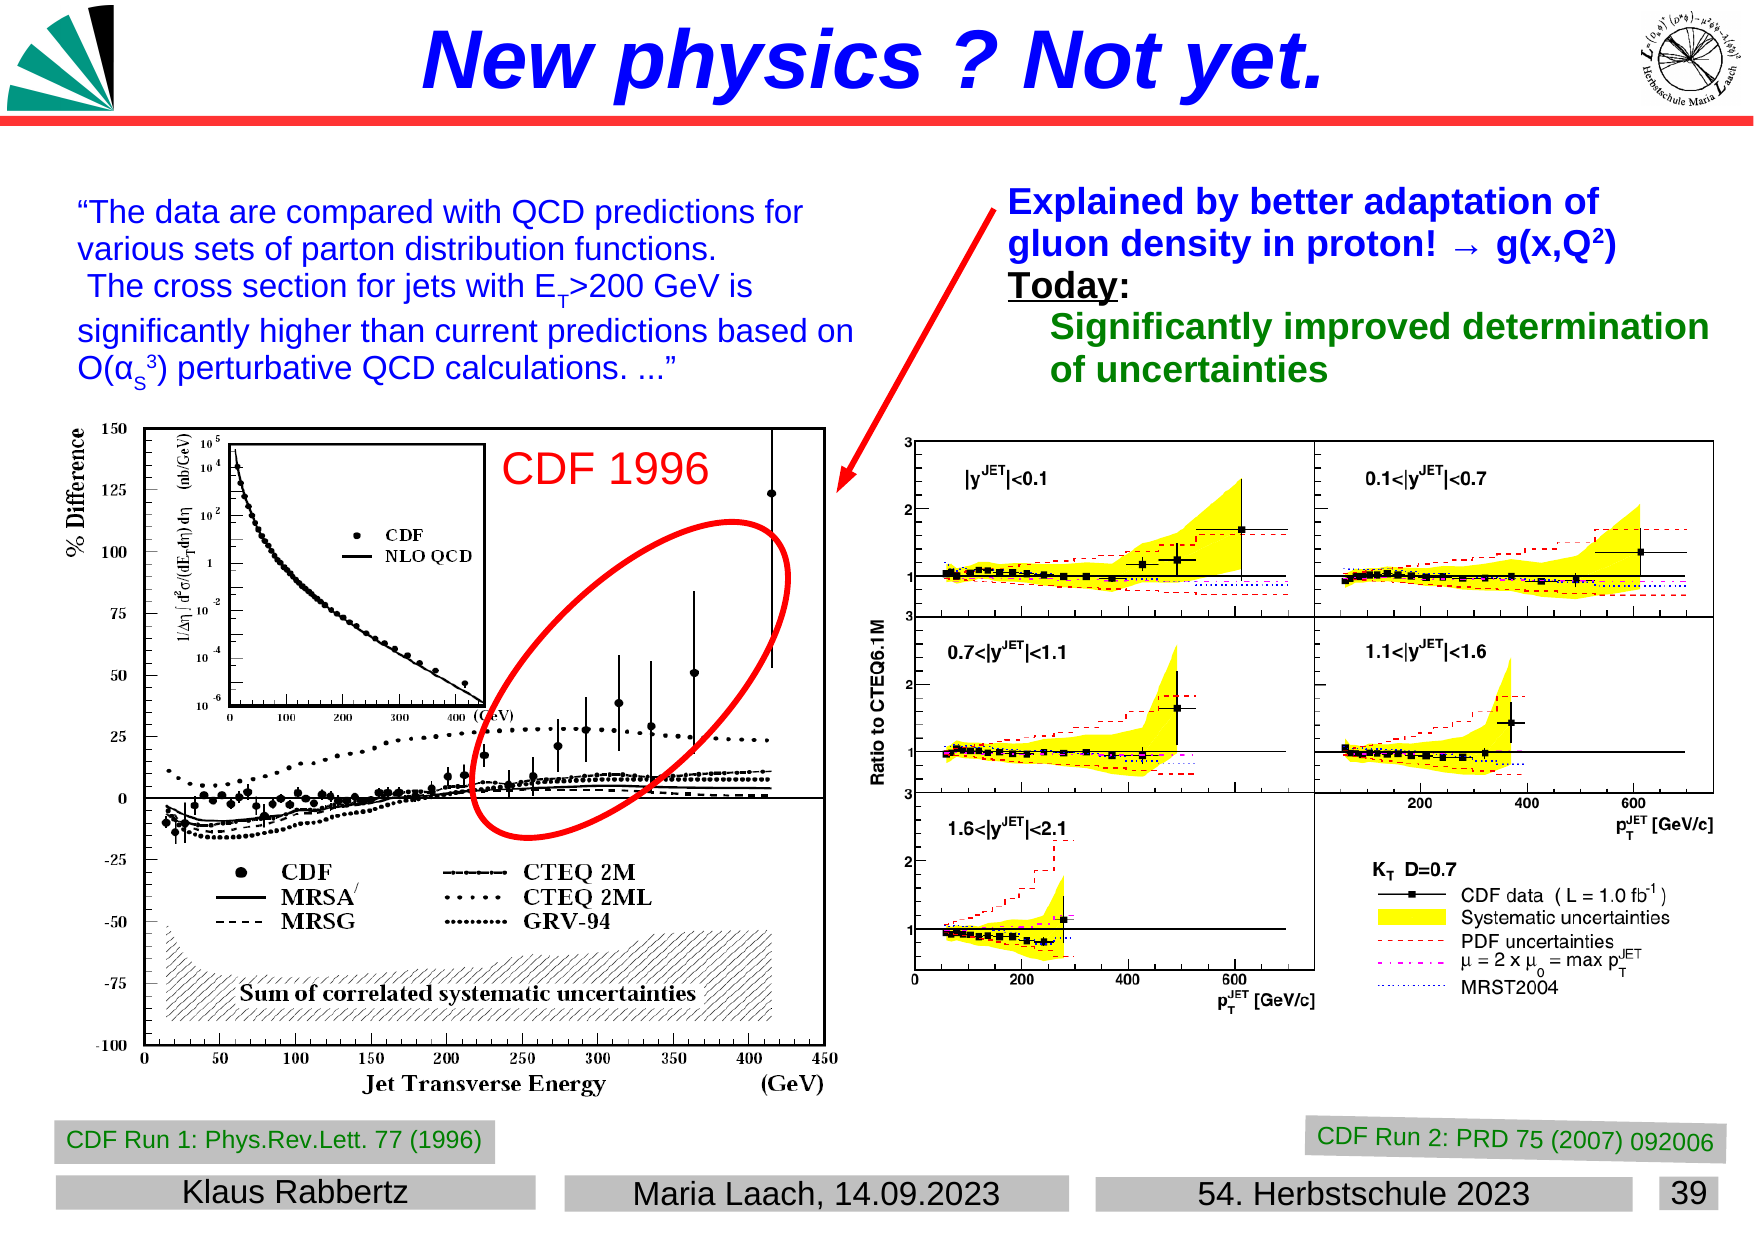

# New physics ? Not yet.
Explained by better adaptation of
gluon density in proton! → g(x,Q2)
Today:
 Significantly improved determination
 of uncertainties
“The data are compared with QCD predictions for
various sets of parton distribution functions.
 The cross section for jets with ET>200 GeV is
significantly higher than current predictions based on
O(αS3) perturbative QCD calculations. ...”
CDF 1996
CDF Run 2: PRD 75 (2007) 092006
CDF Run 1: Phys.Rev.Lett. 77 (1996)